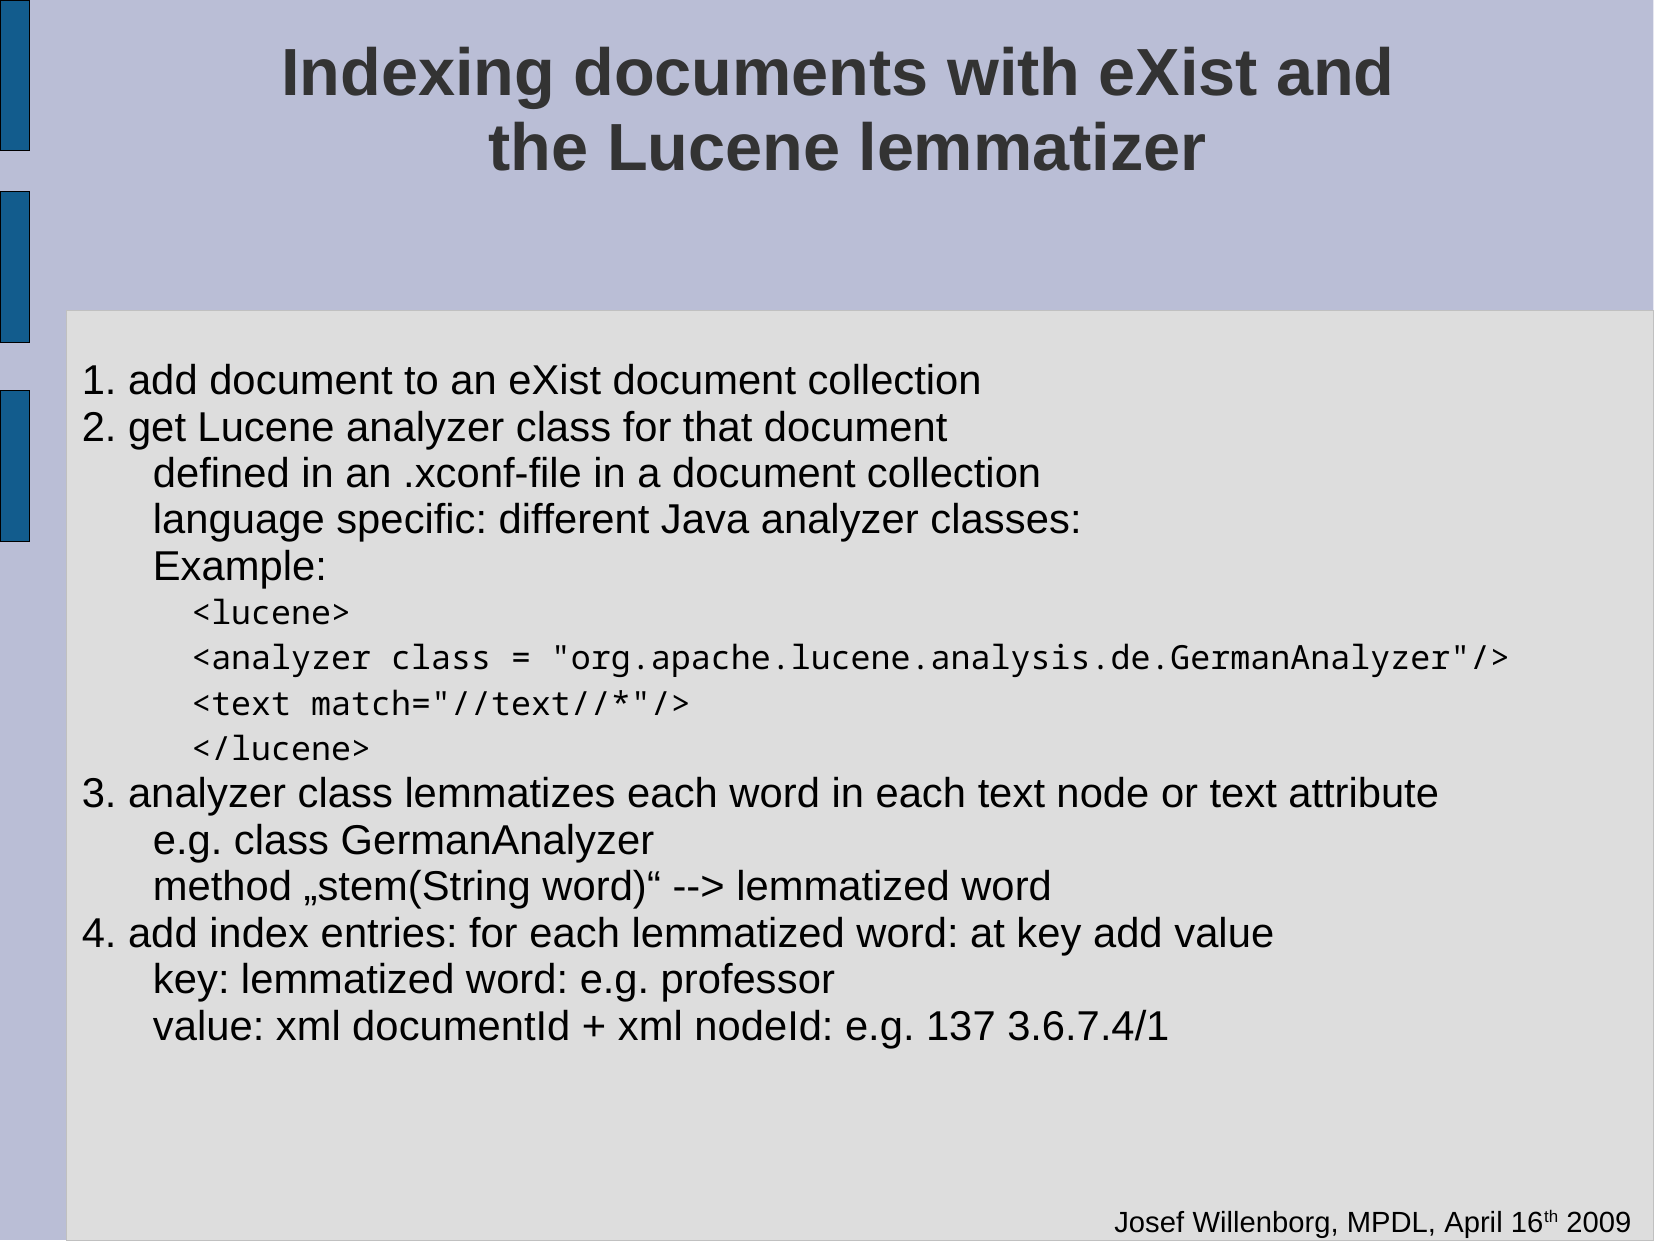

# Indexing documents with eXist and the Lucene lemmatizer
1. add document to an eXist document collection
2. get Lucene analyzer class for that document
defined in an .xconf-file in a document collection
language specific: different Java analyzer classes:
Example:
	<lucene>
	<analyzer class = "org.apache.lucene.analysis.de.GermanAnalyzer"/>
 	<text match="//text//*"/>
 	</lucene>
3. analyzer class lemmatizes each word in each text node or text attribute
e.g. class GermanAnalyzer
method „stem(String word)“ --> lemmatized word
4. add index entries: for each lemmatized word: at key add value
key: lemmatized word: e.g. professor
value: xml documentId + xml nodeId: e.g. 137 3.6.7.4/1